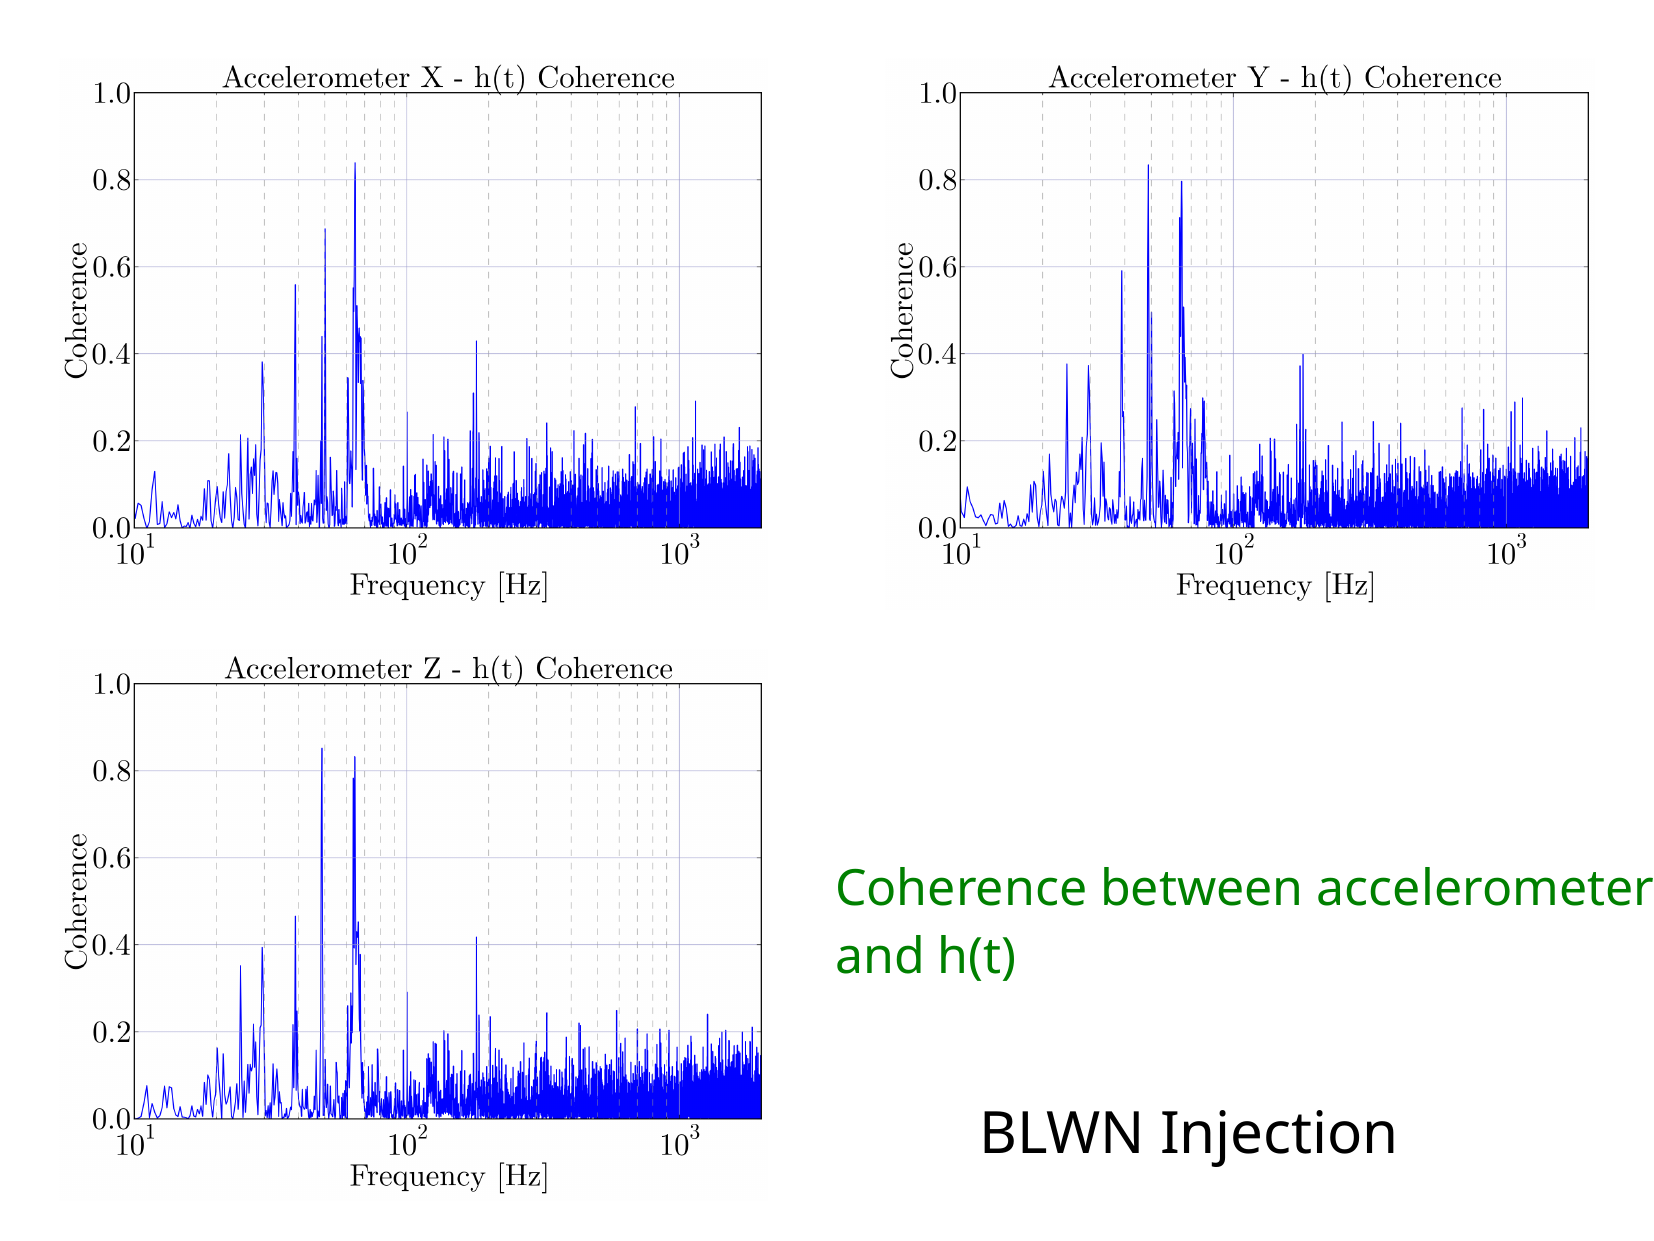

Coherence between accelerometers
and h(t)
BLWN Injection